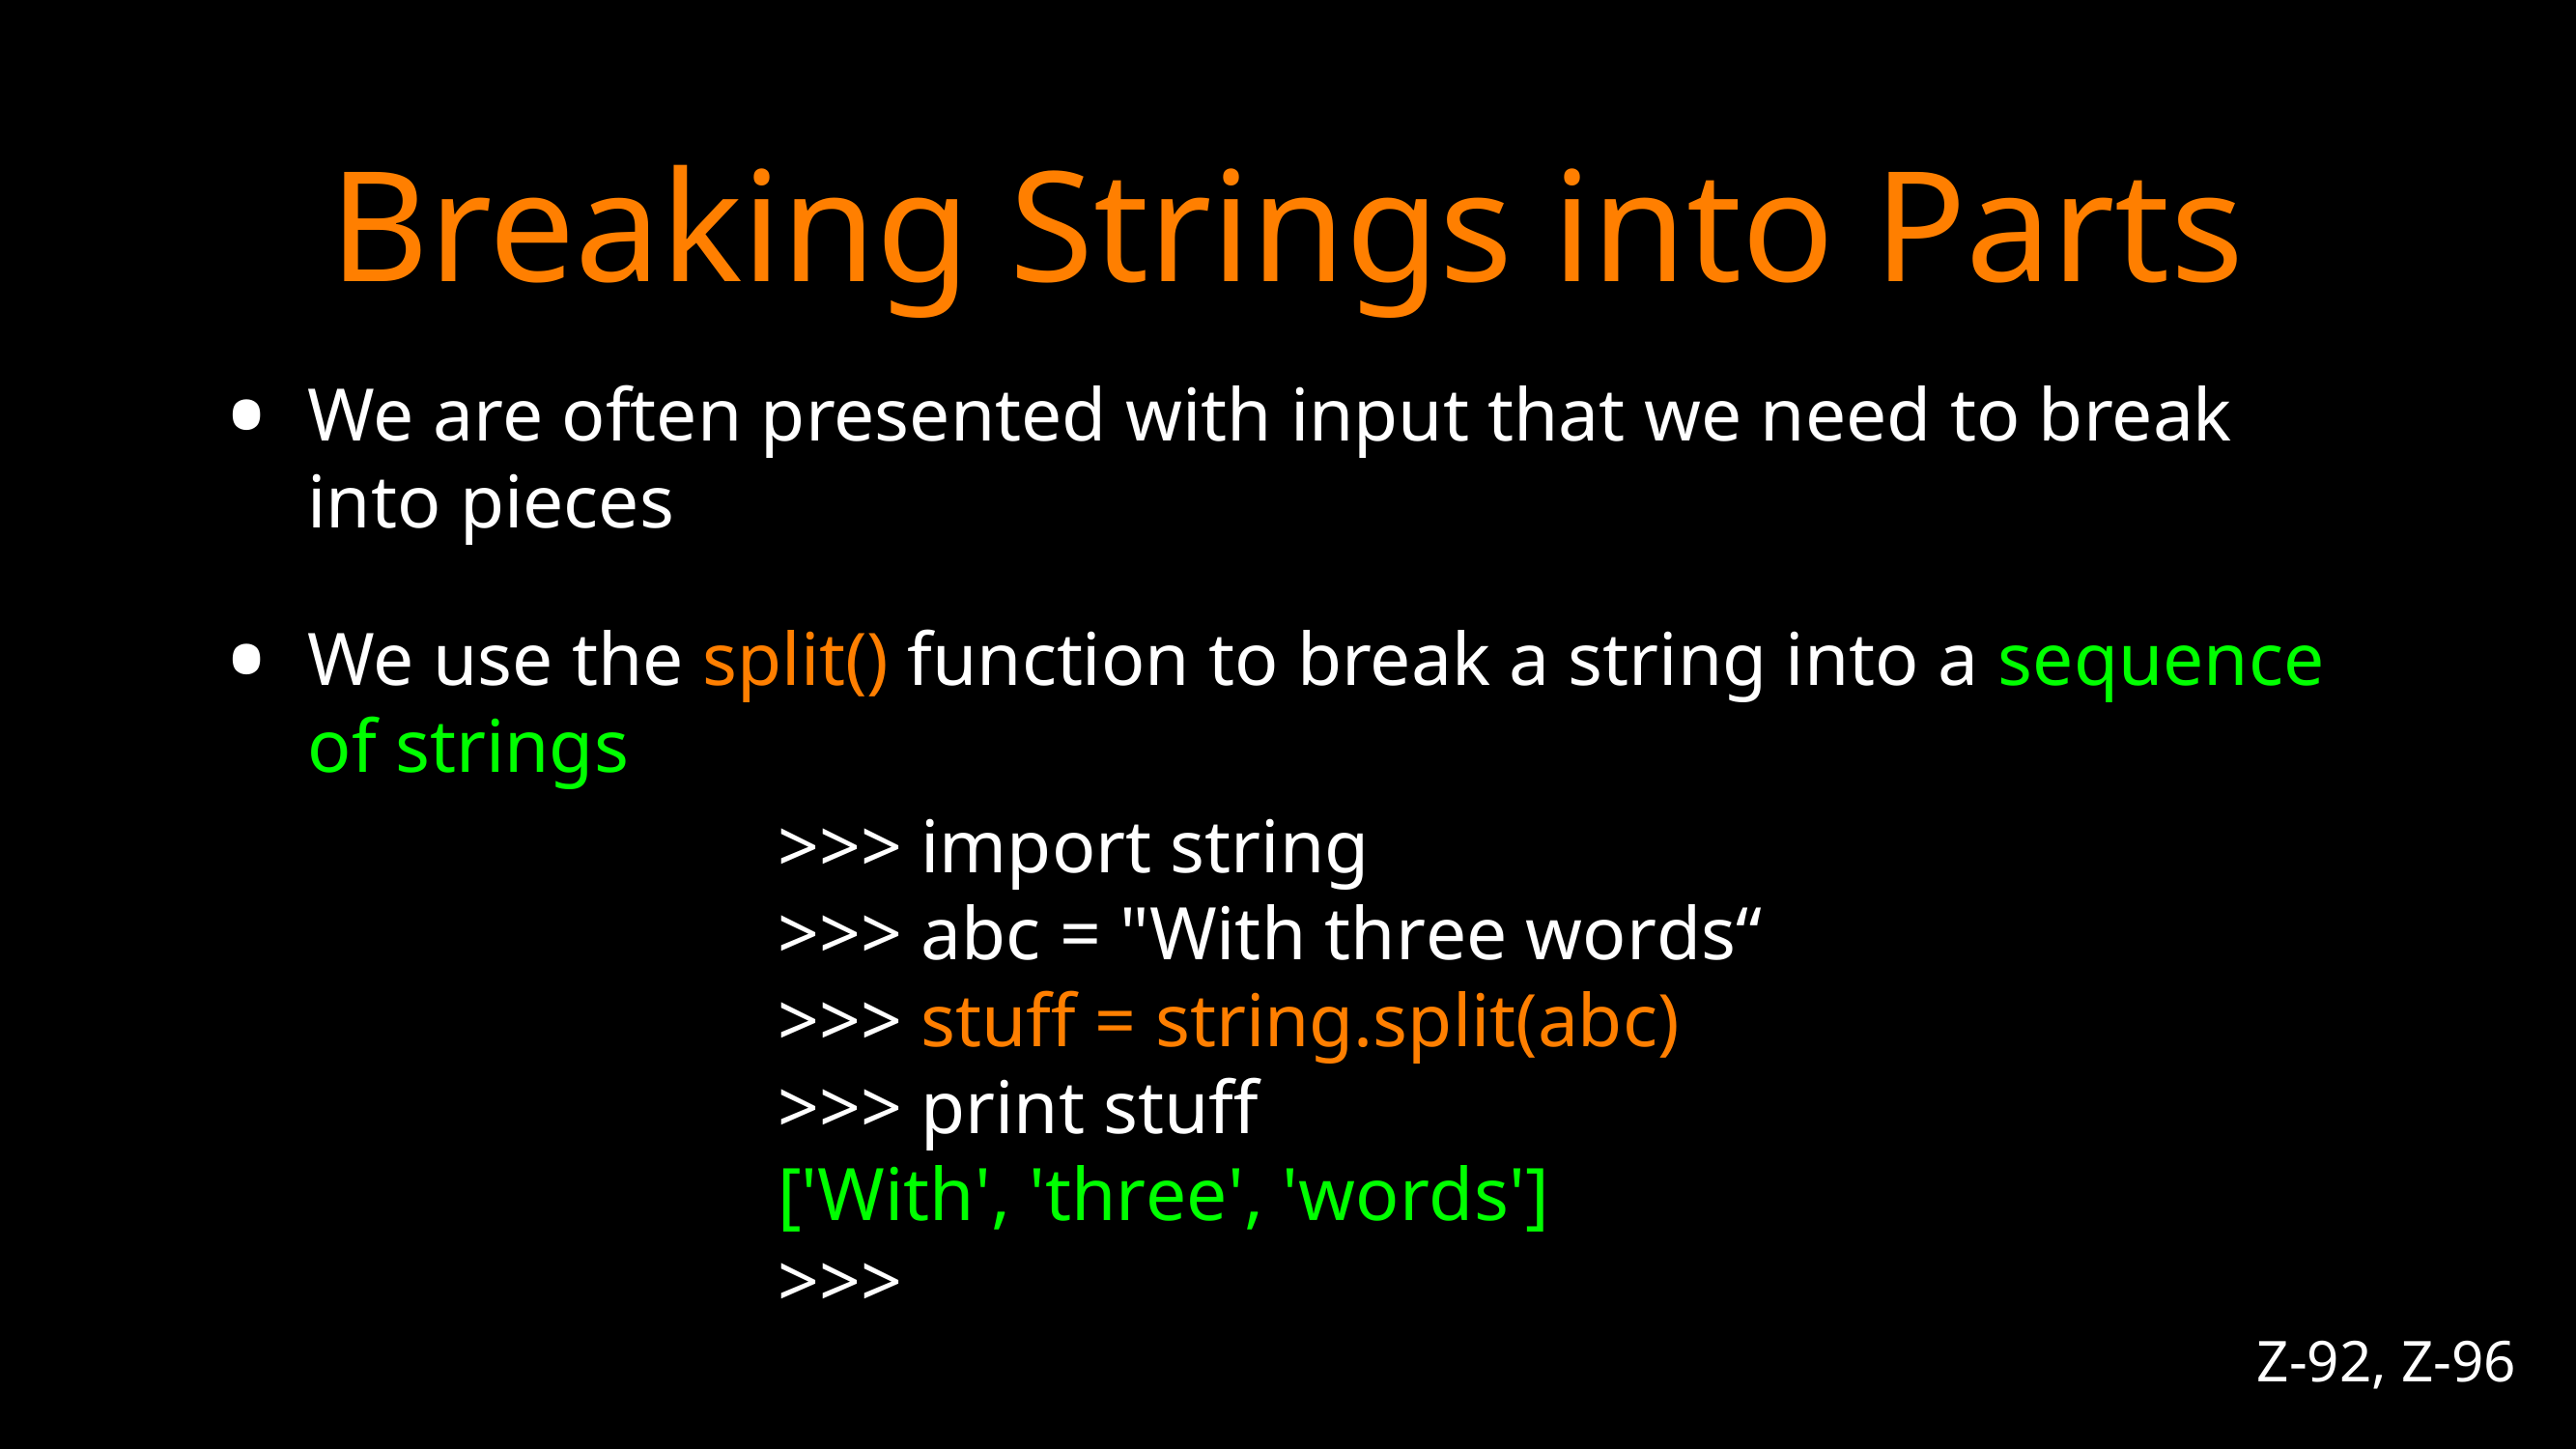

# Breaking Strings into Parts
We are often presented with input that we need to break into pieces
We use the split() function to break a string into a sequence of strings
>>> import string
>>> abc = "With three words“
>>> stuff = string.split(abc)
>>> print stuff
['With', 'three', 'words']
>>>
Z-92, Z-96